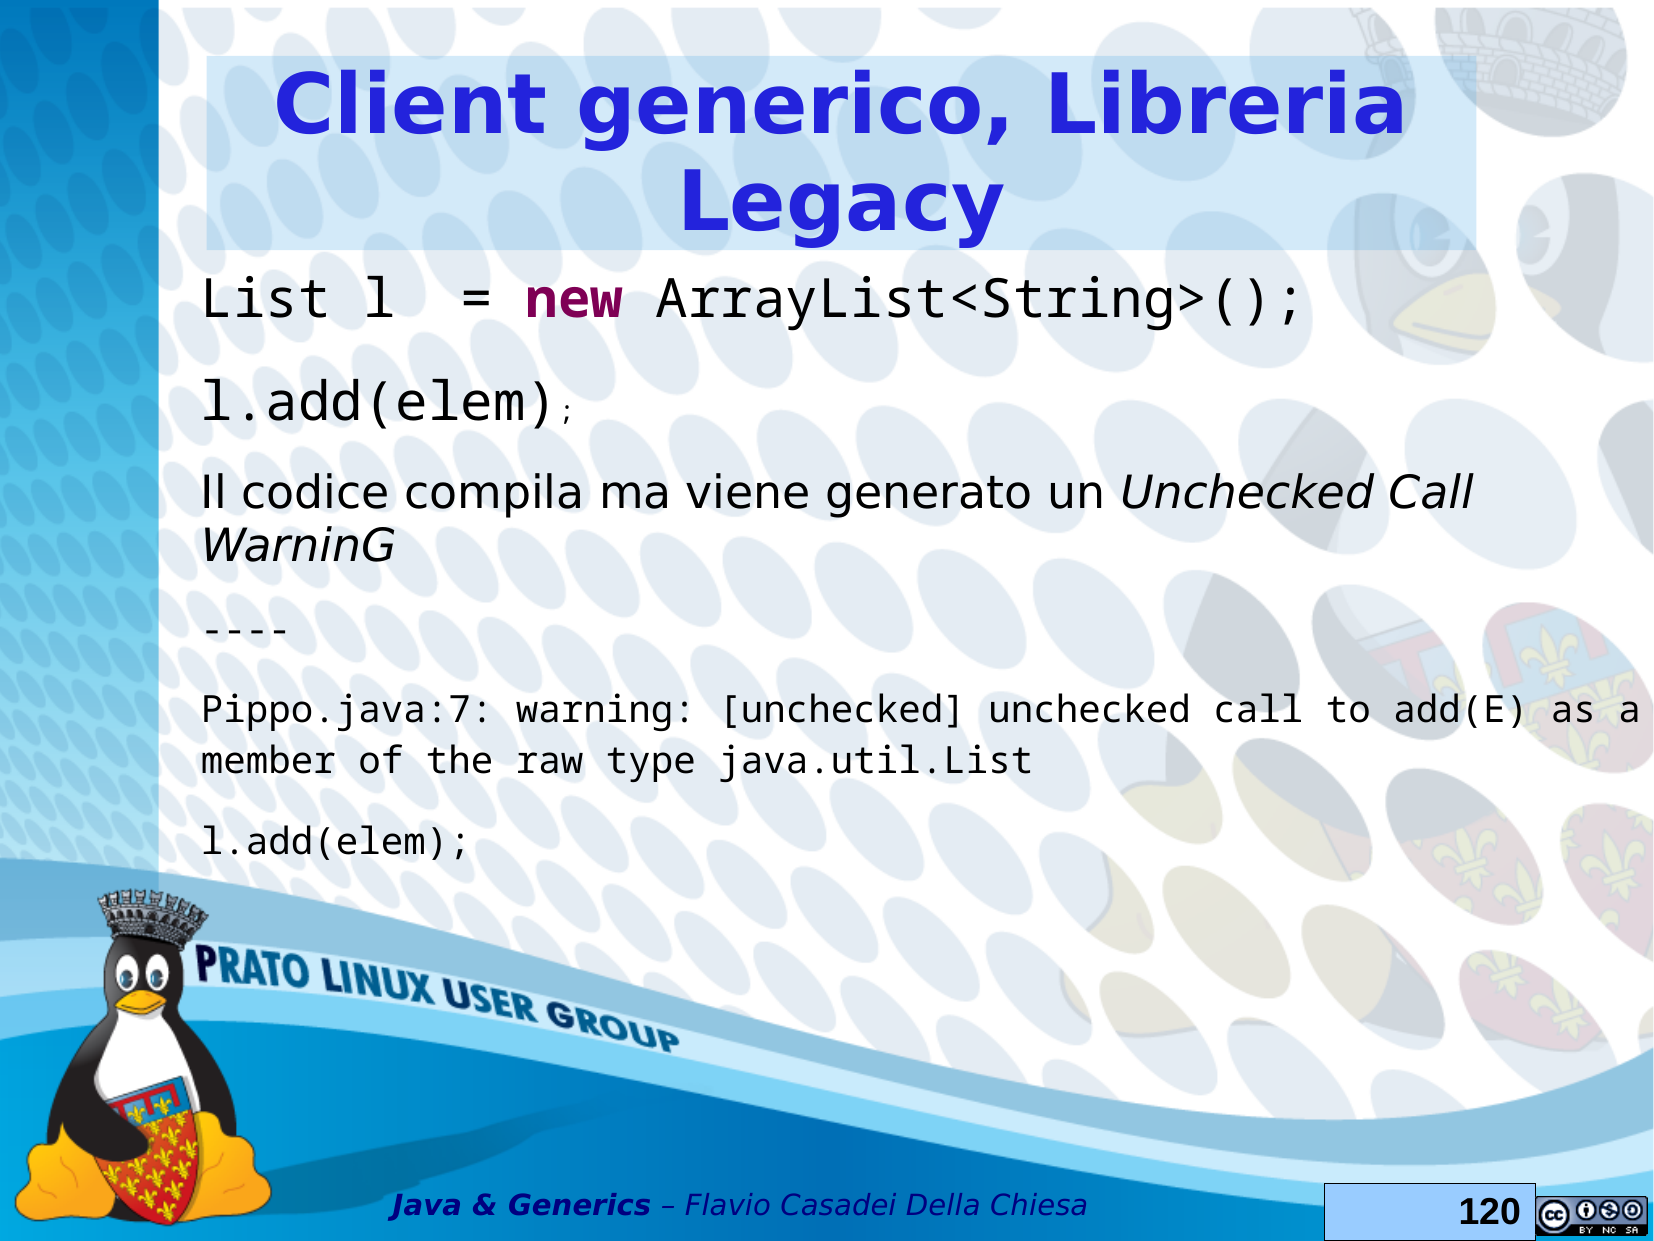

# Client generico, Libreria Legacy
List l = new ArrayList<String>();
l.add(elem);
Il codice compila ma viene generato un Unchecked Call WarninG
----
Pippo.java:7: warning: [unchecked] unchecked call to add(E) as a member of the raw type java.util.List
l.add(elem);